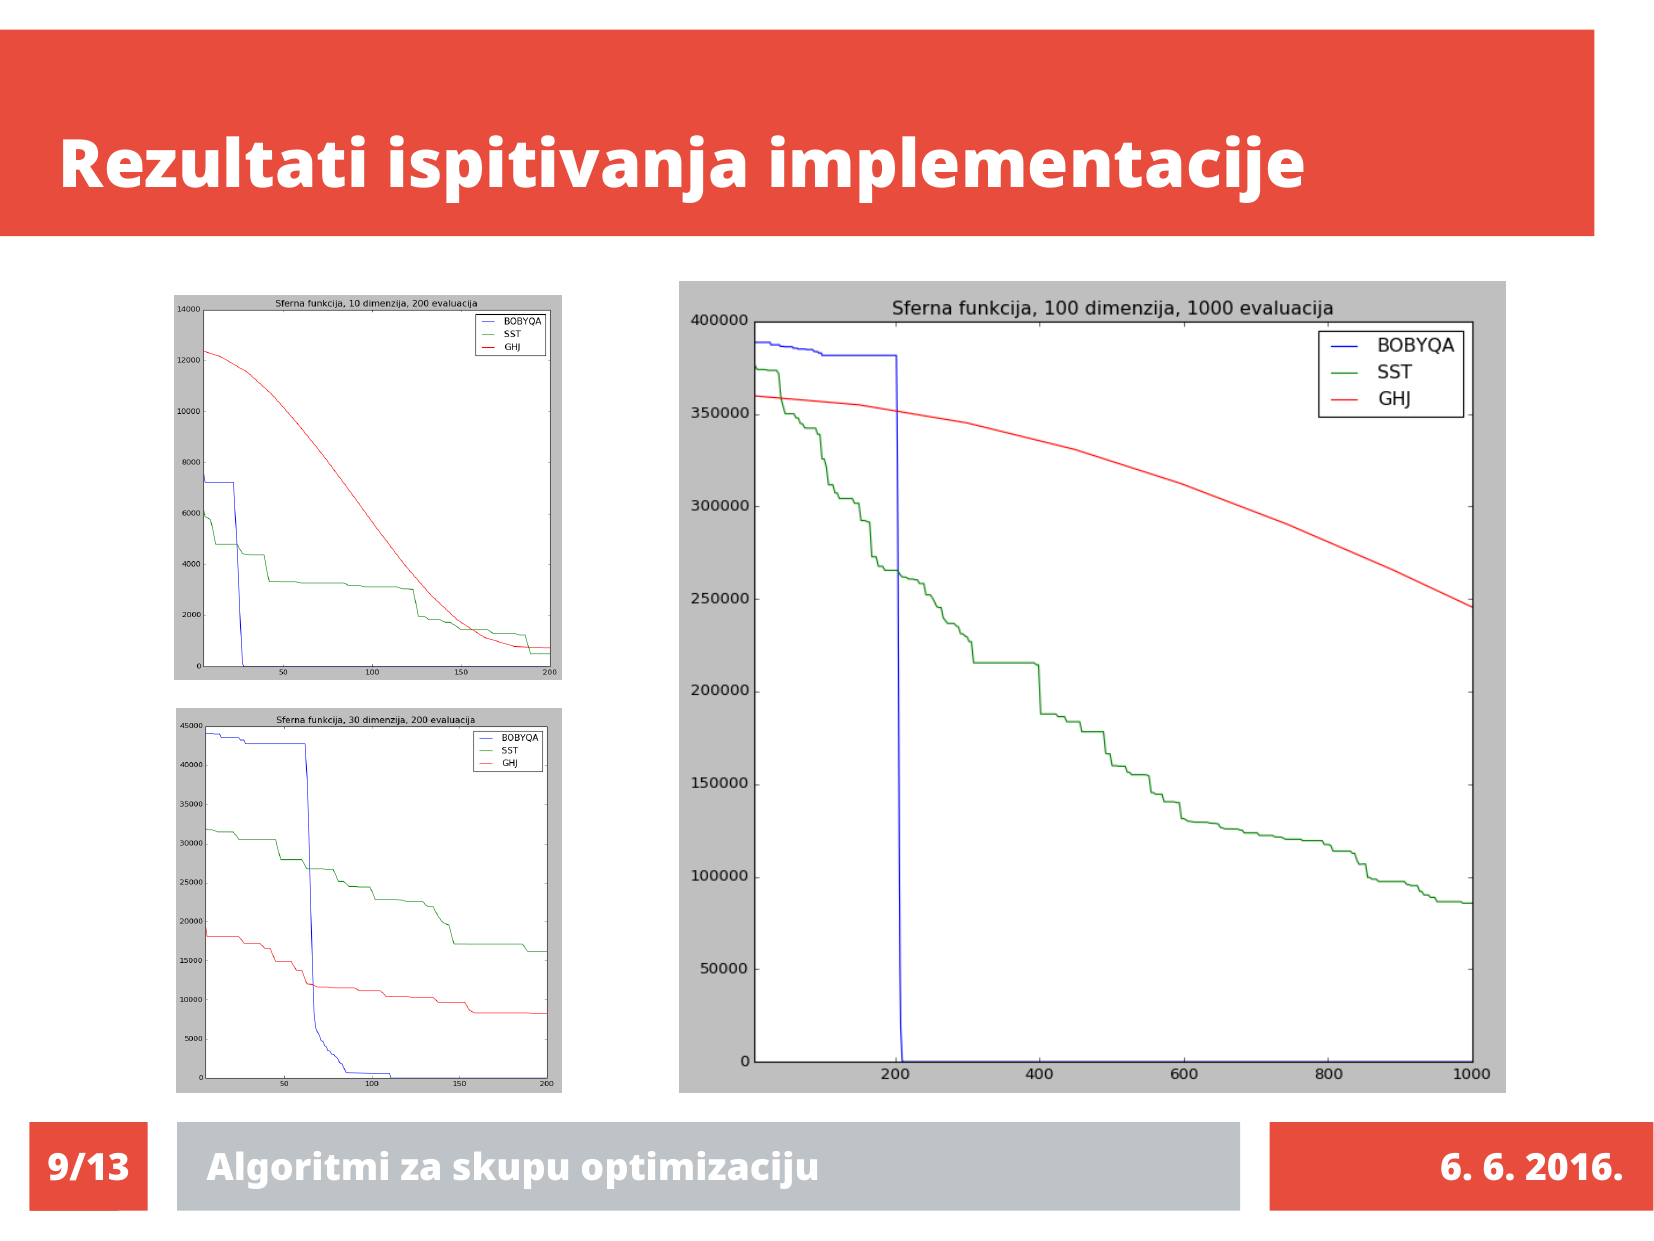

# Rezultati ispitivanja implementacije
9
Algoritmi za skupu optimizaciju
6. 6. 2016.